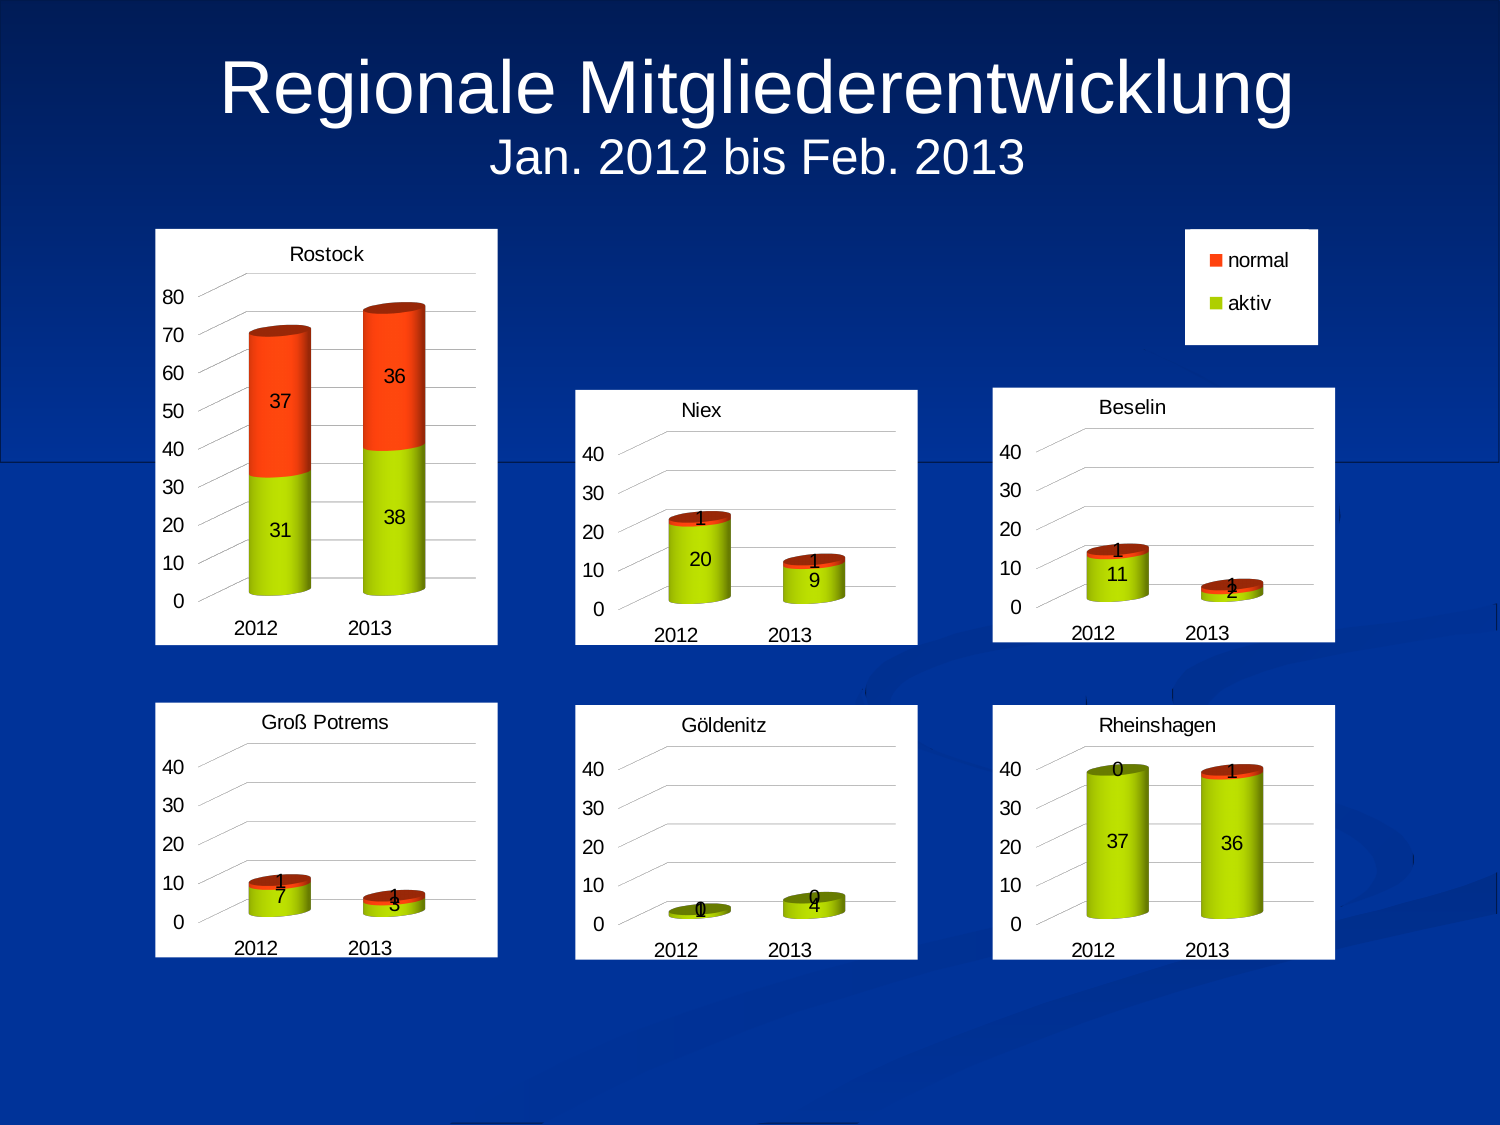

# Regionale Mitgliederentwicklung Jan. 2012 bis Feb. 2013
[unsupported chart]
[unsupported chart]
[unsupported chart]
[unsupported chart]
[unsupported chart]
[unsupported chart]
[unsupported chart]